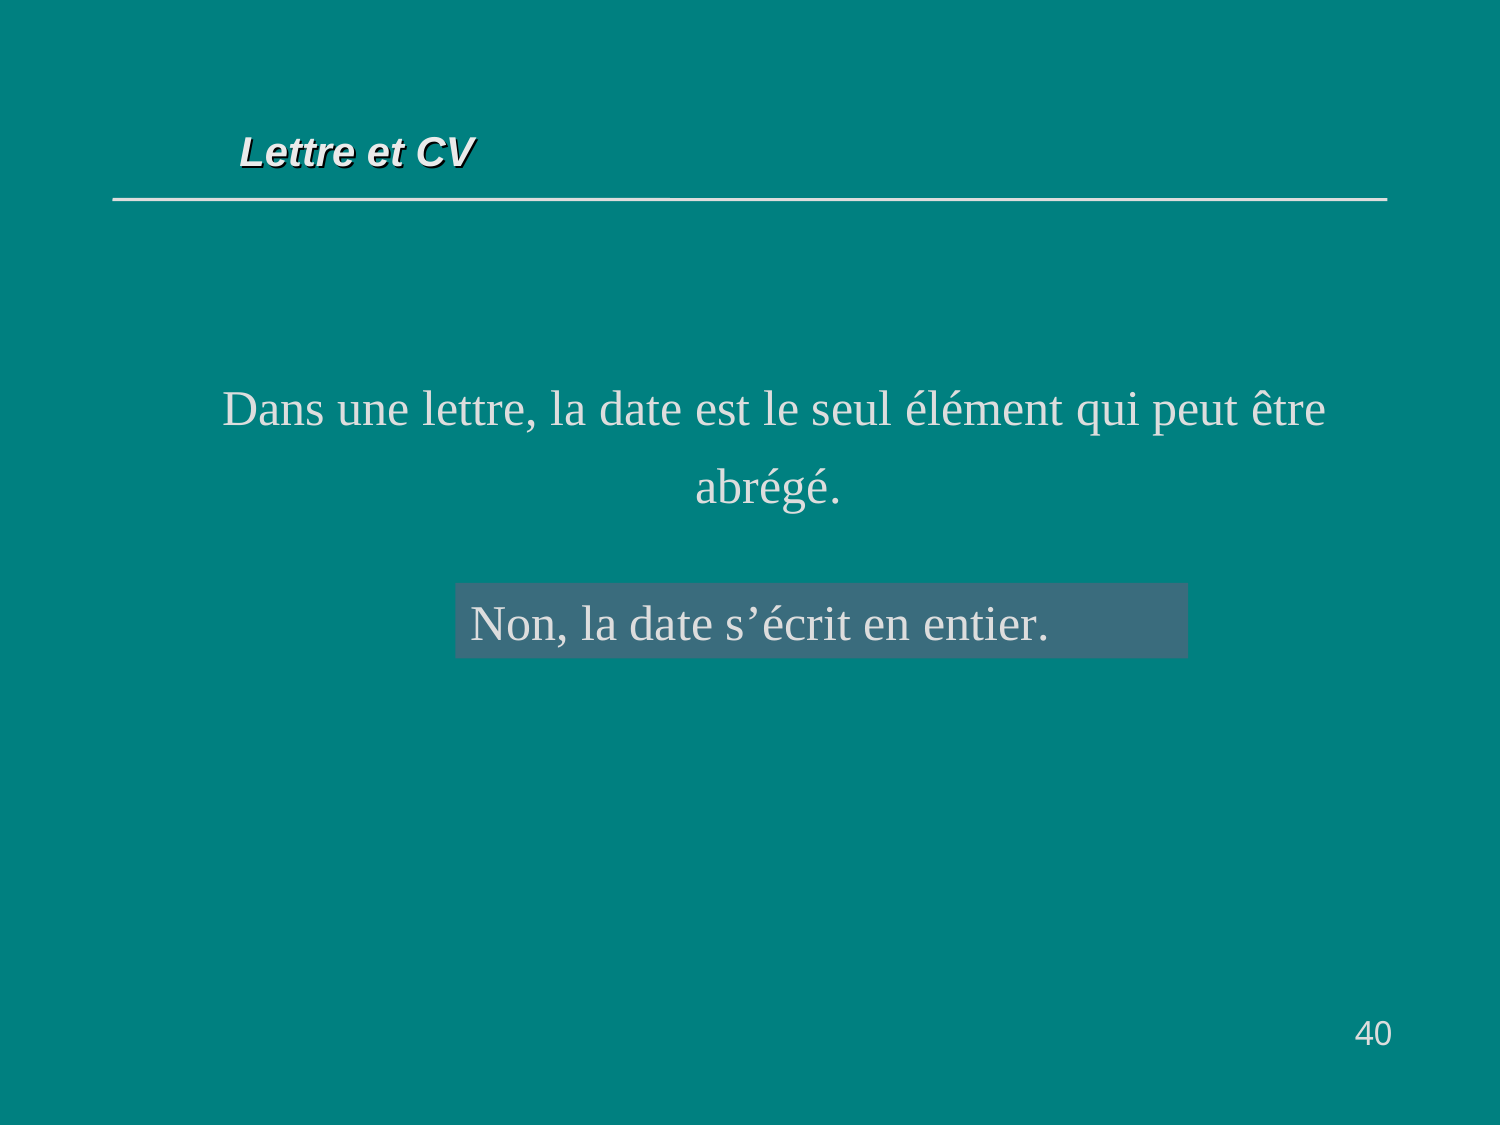

Lettre et CV
Dans une lettre, la date est le seul élément qui peut être abrégé.
V/F ?
Non, la date s’écrit en entier.
40